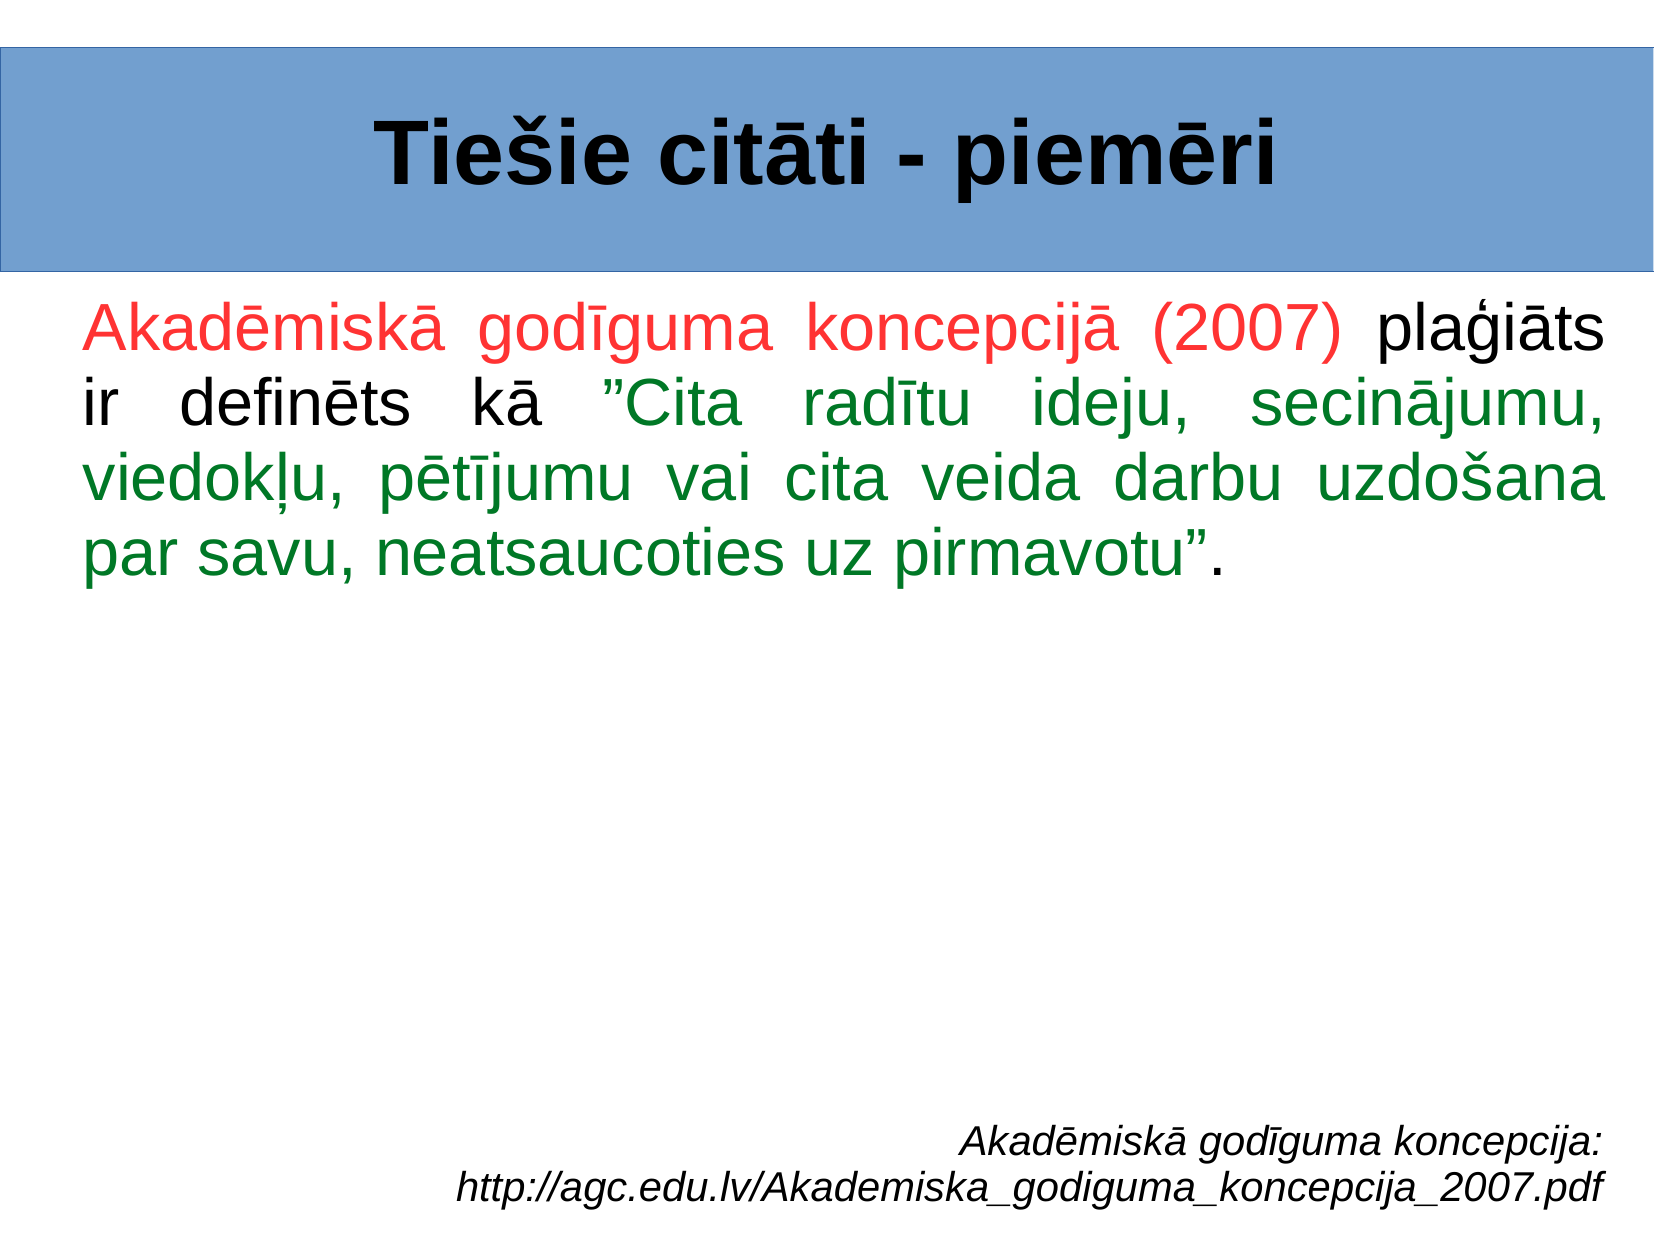

# Tiešie citāti - piemēri
Akadēmiskā godīguma koncepcijā (2007) plaģiāts ir definēts kā ”Cita radītu ideju, secinājumu, viedokļu, pētījumu vai cita veida darbu uzdošana par savu, neatsaucoties uz pirmavotu”.
Akadēmiskā godīguma koncepcija: http://agc.edu.lv/Akademiska_godiguma_koncepcija_2007.pdf